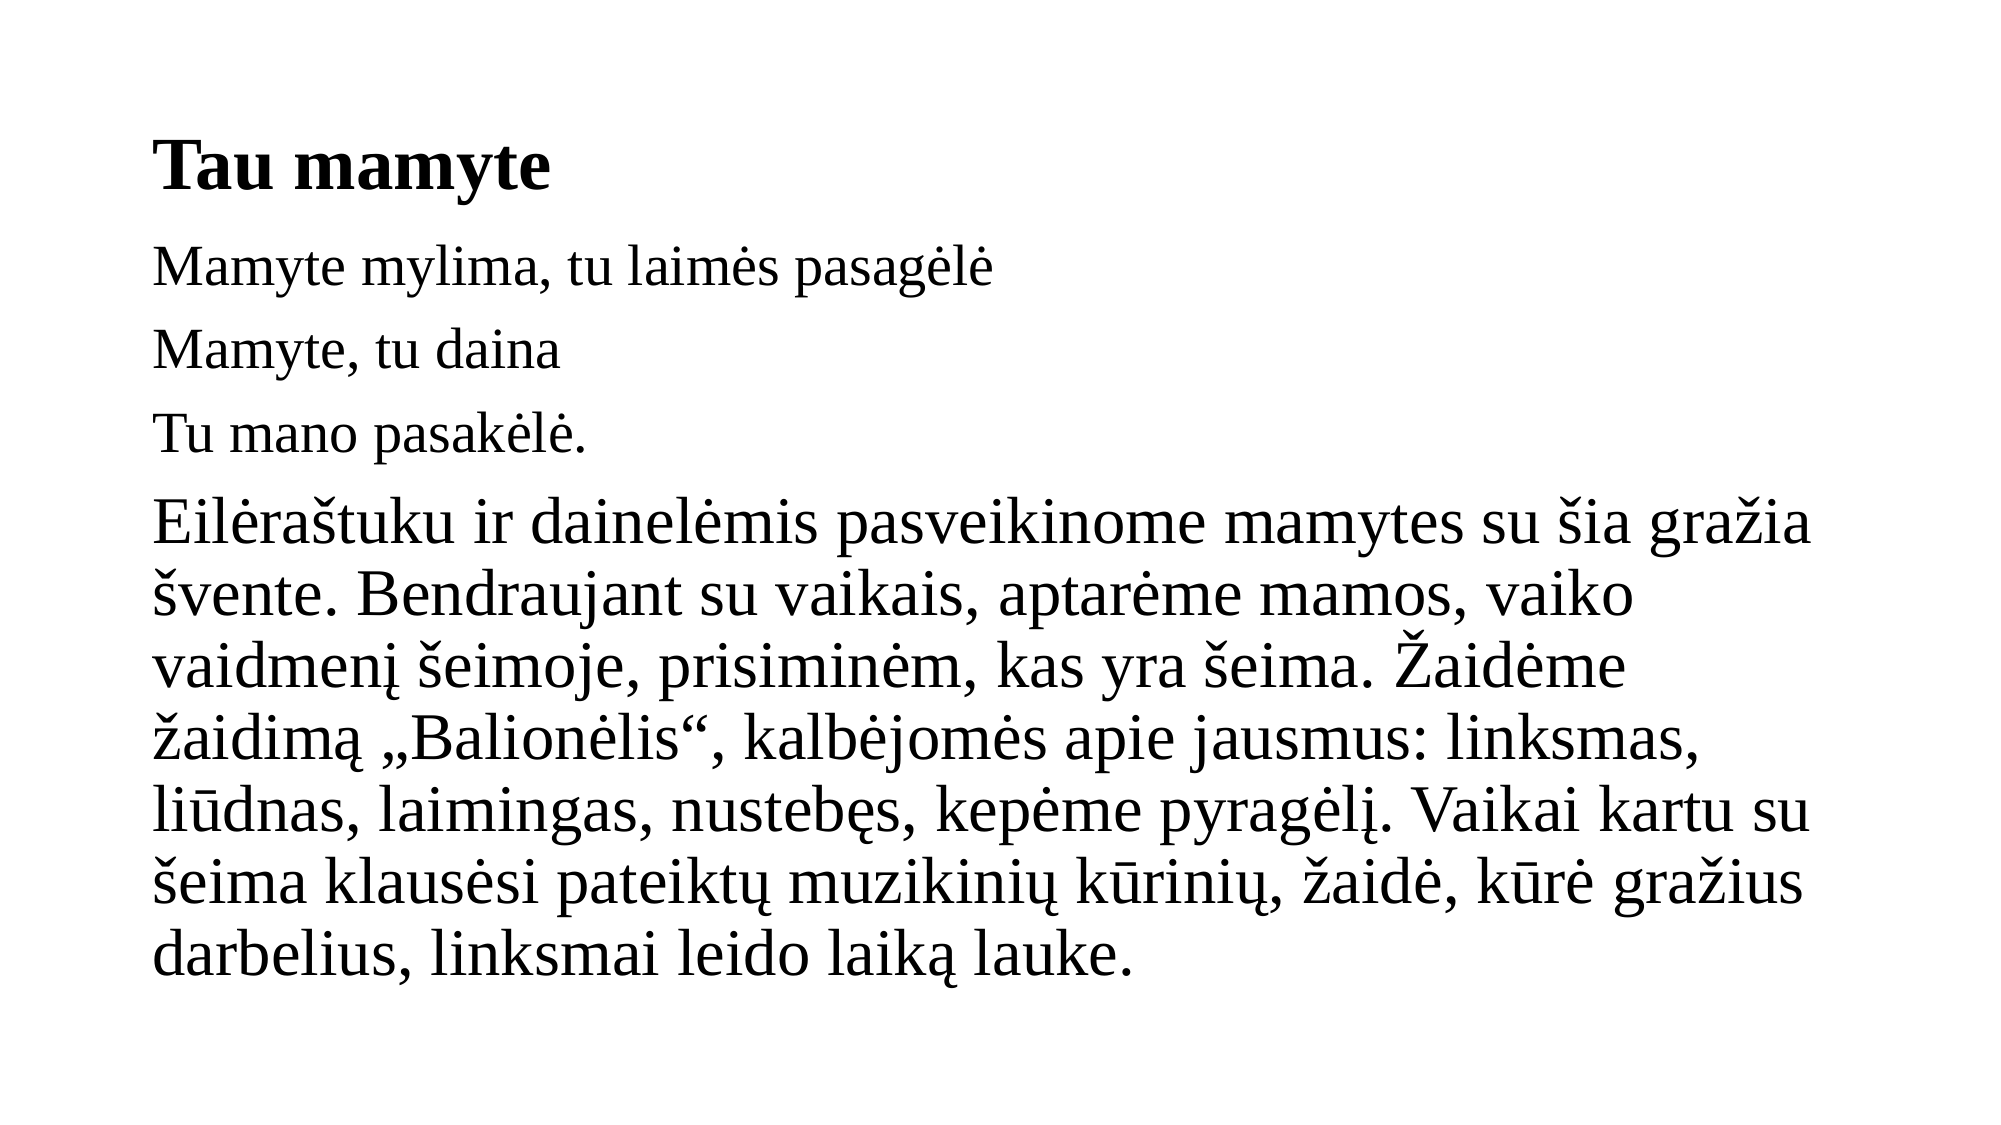

# Tau mamyte
Mamyte mylima, tu laimės pasagėlė
Mamyte, tu daina
Tu mano pasakėlė.
Eilėraštuku ir dainelėmis pasveikinome mamytes su šia gražia švente. Bendraujant su vaikais, aptarėme mamos, vaiko vaidmenį šeimoje, prisiminėm, kas yra šeima. Žaidėme žaidimą „Balionėlis“, kalbėjomės apie jausmus: linksmas, liūdnas, laimingas, nustebęs, kepėme pyragėlį. Vaikai kartu su šeima klausėsi pateiktų muzikinių kūrinių, žaidė, kūrė gražius darbelius, linksmai leido laiką lauke.